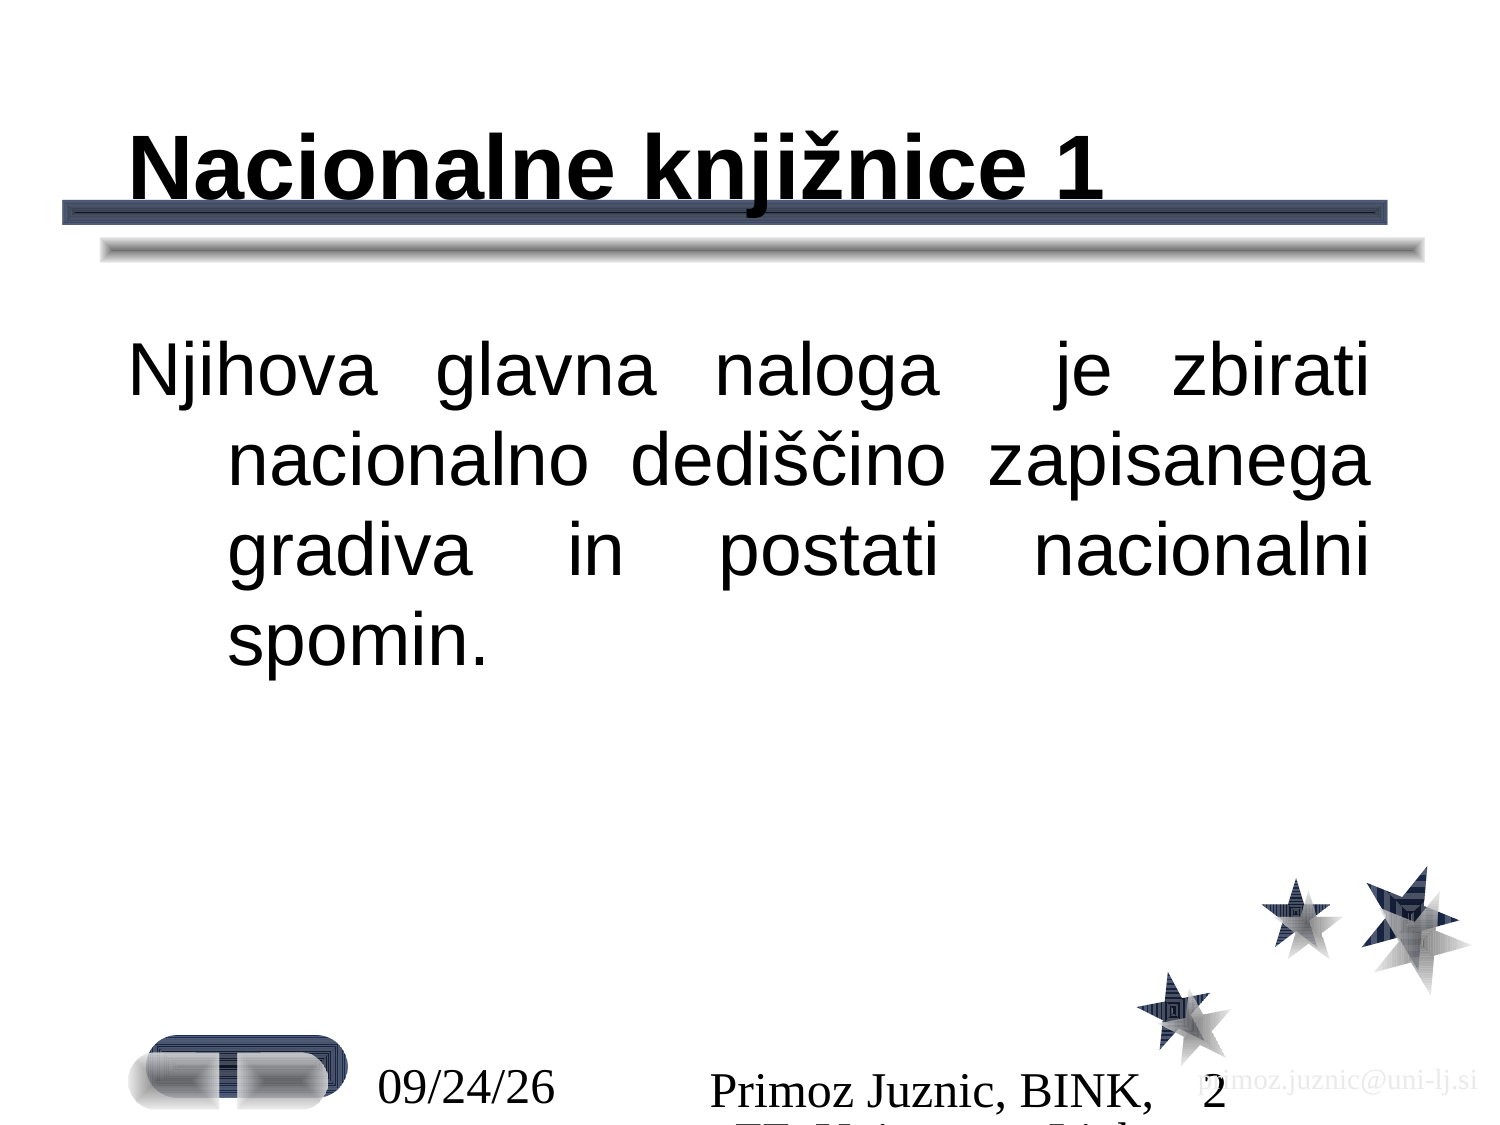

# Nacionalne knjižnice 1
Njihova glavna naloga je zbirati nacionalno dediščino zapisanega gradiva in postati nacionalni spomin.
Primoz Juznic, BINK, FF, Univerza v Ljubljani
2